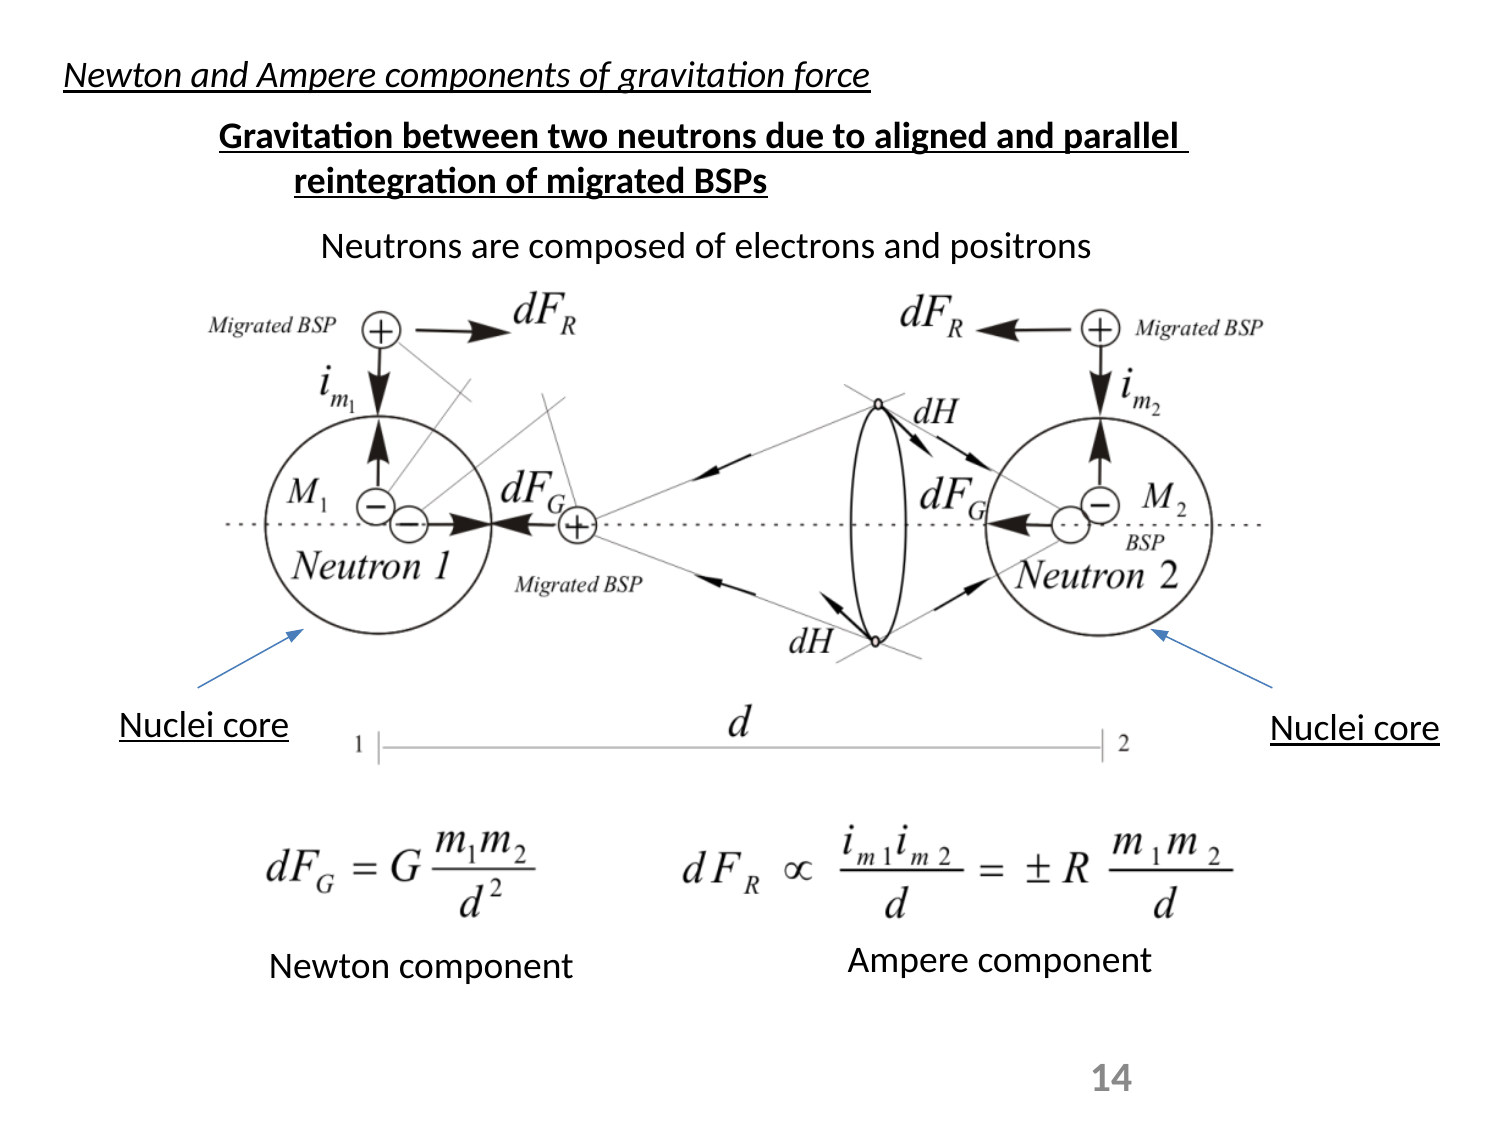

Newton and Ampere components of gravitation force
Gravitation between two neutrons due to aligned and parallel
	reintegration of migrated BSPs
Neutrons are composed of electrons and positrons
Nuclei core
Nuclei core
Ampere component
Newton component